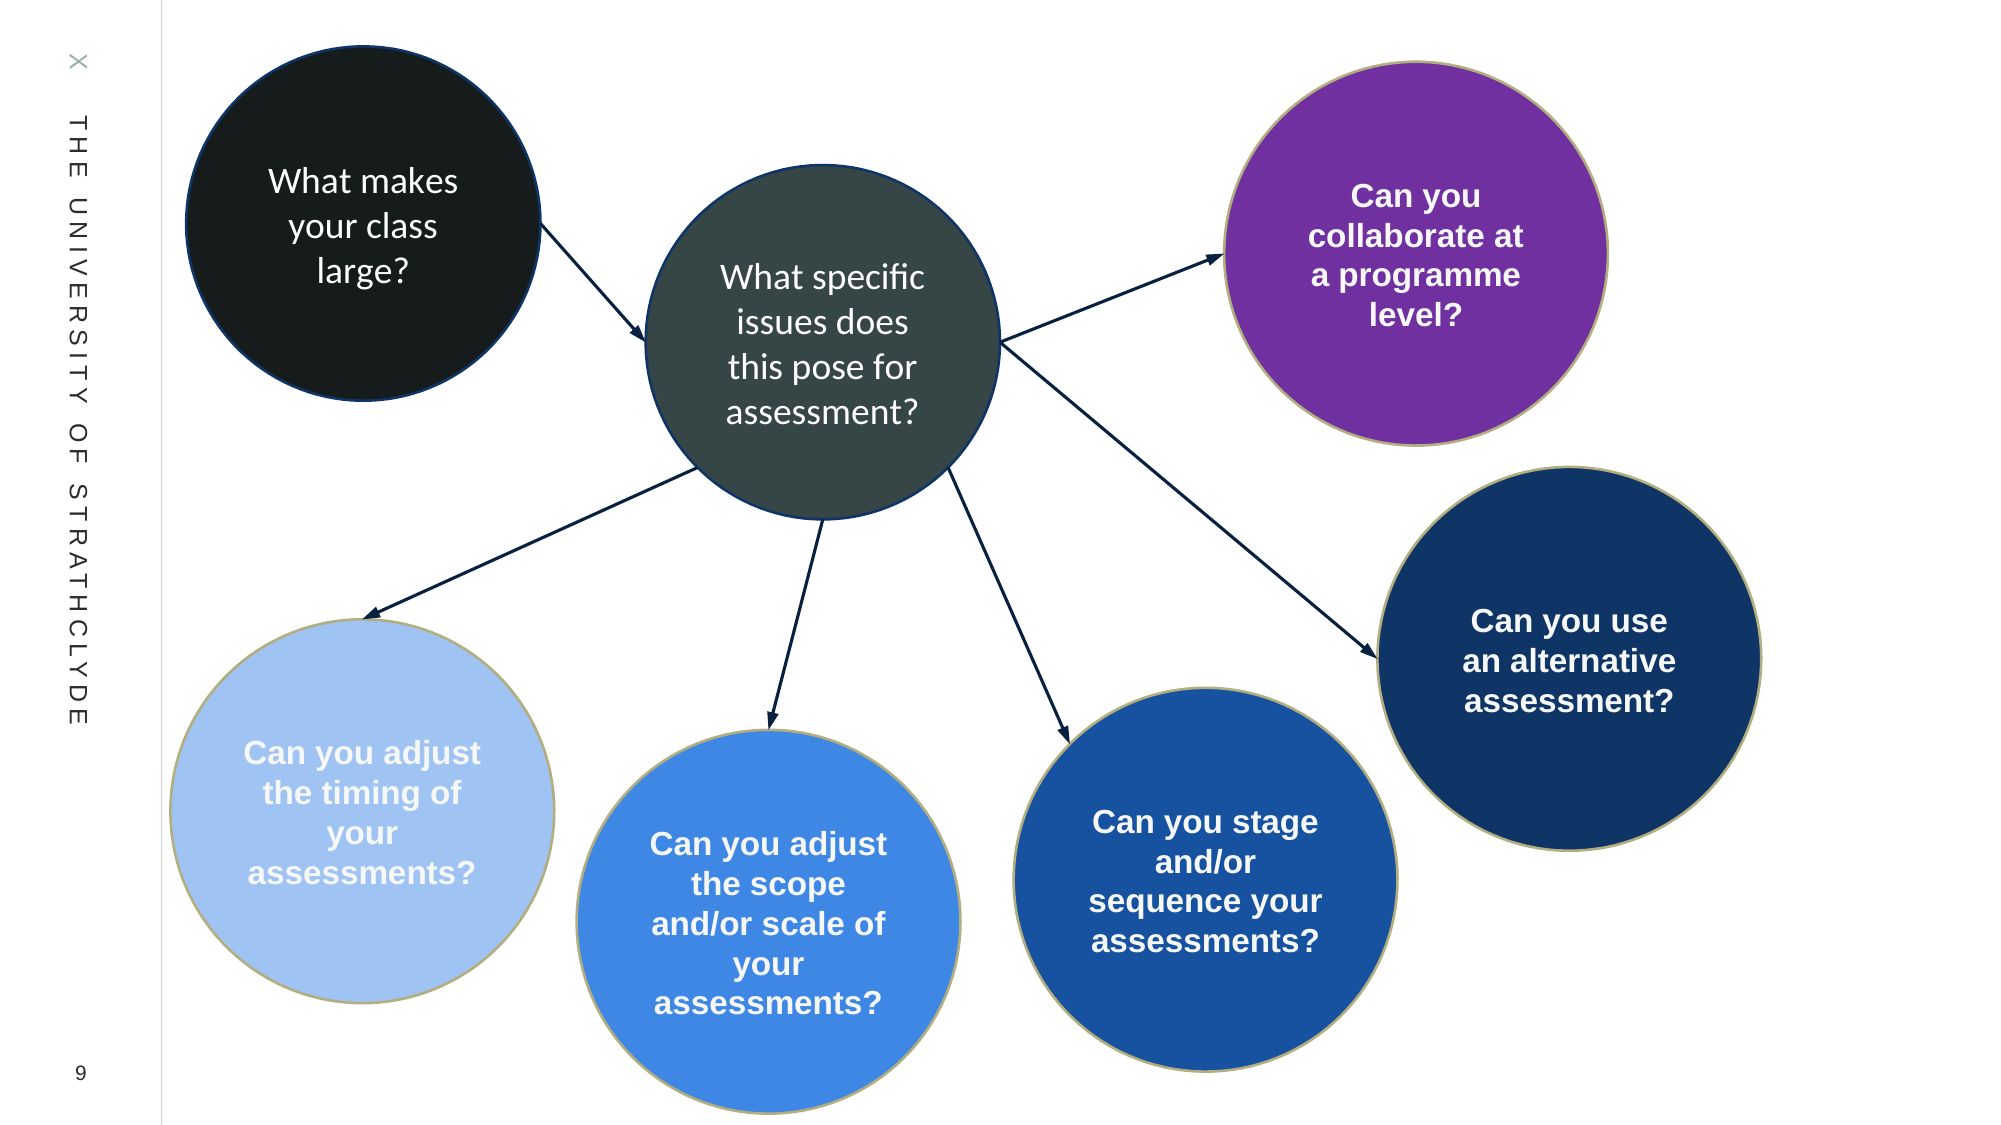

What makes your class large?
Can you collaborate at a programme level?
What specific issues does this pose for assessment?
Can you use an alternative assessment?
Can you adjust the timing of your assessments?
Can you stage and/or sequence your assessments?
Can you adjust the scope and/or scale of your assessments?